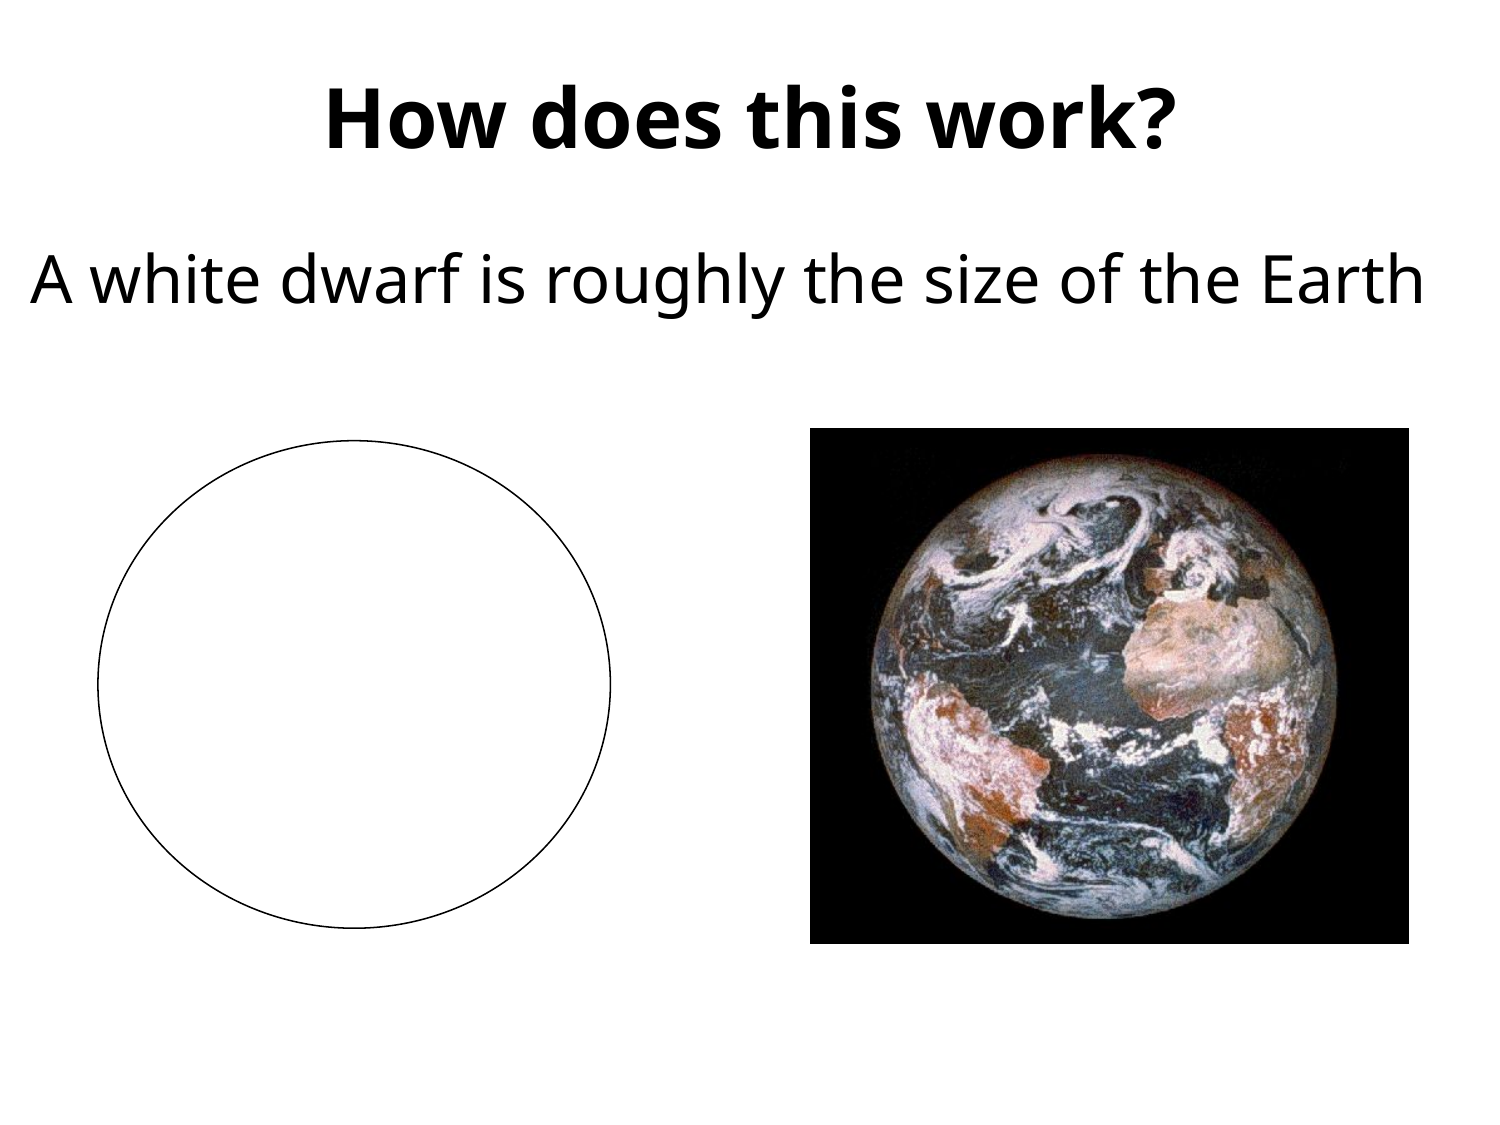

# How does this work?
A white dwarf is roughly the size of the Earth